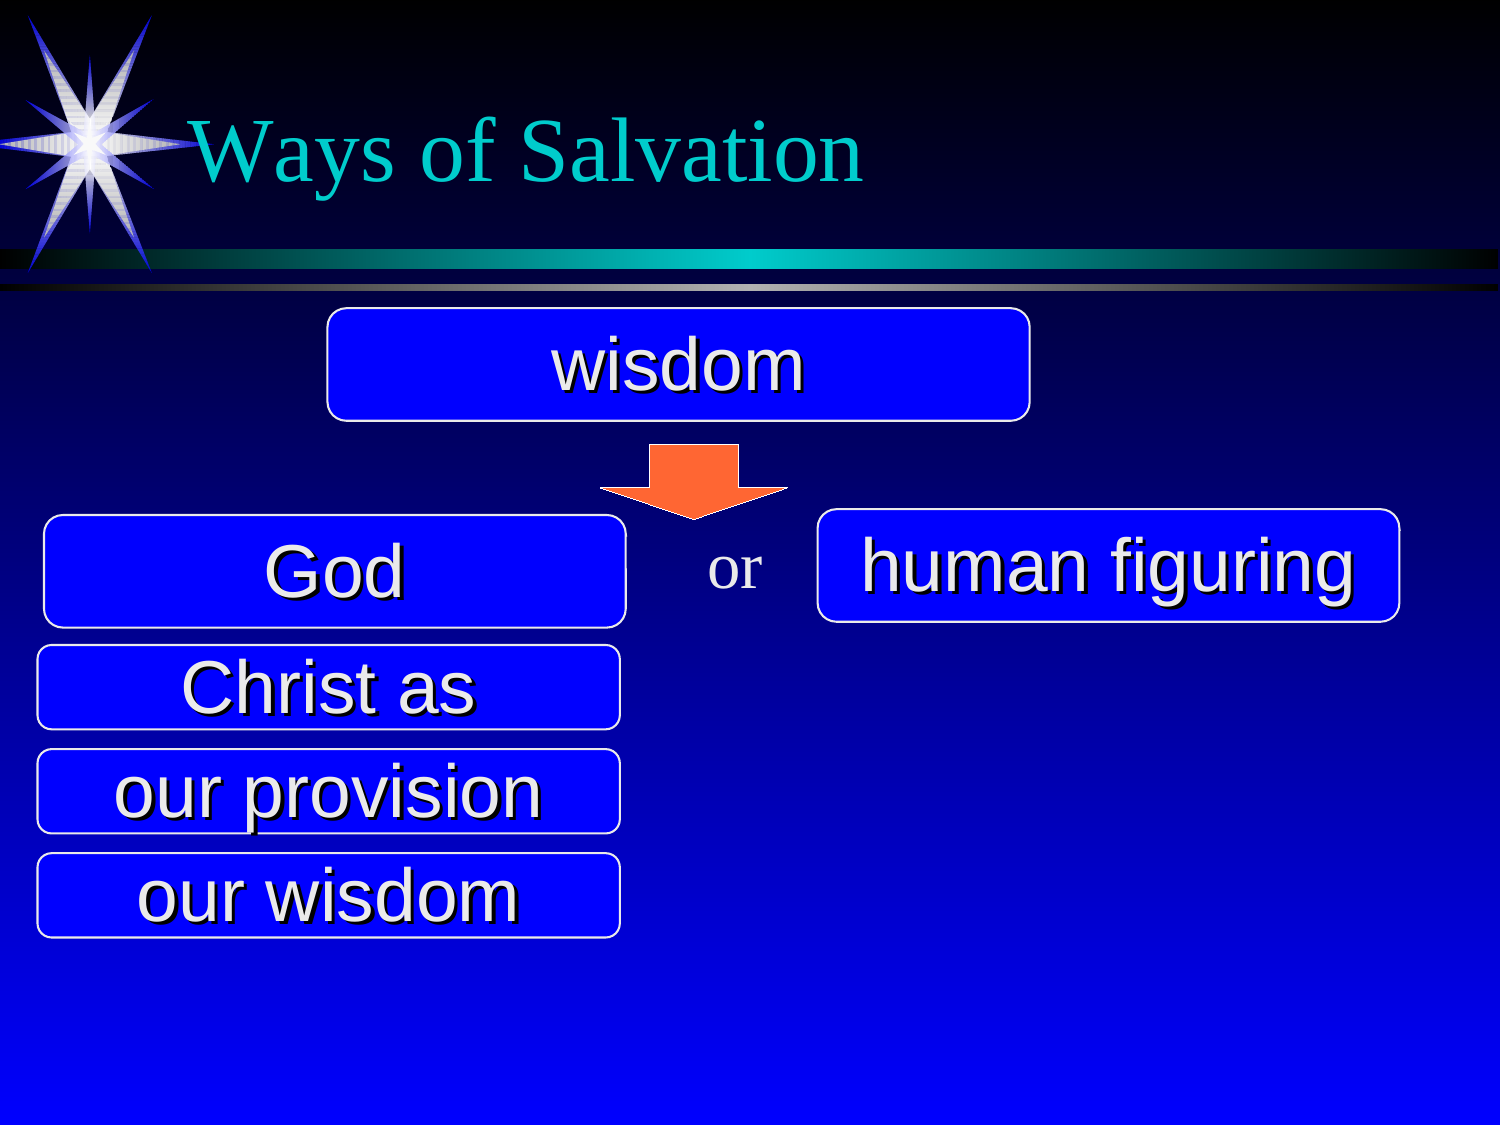

# Ways of Salvation
wisdom
human figuring
God
or
Christ as
our provision
our wisdom